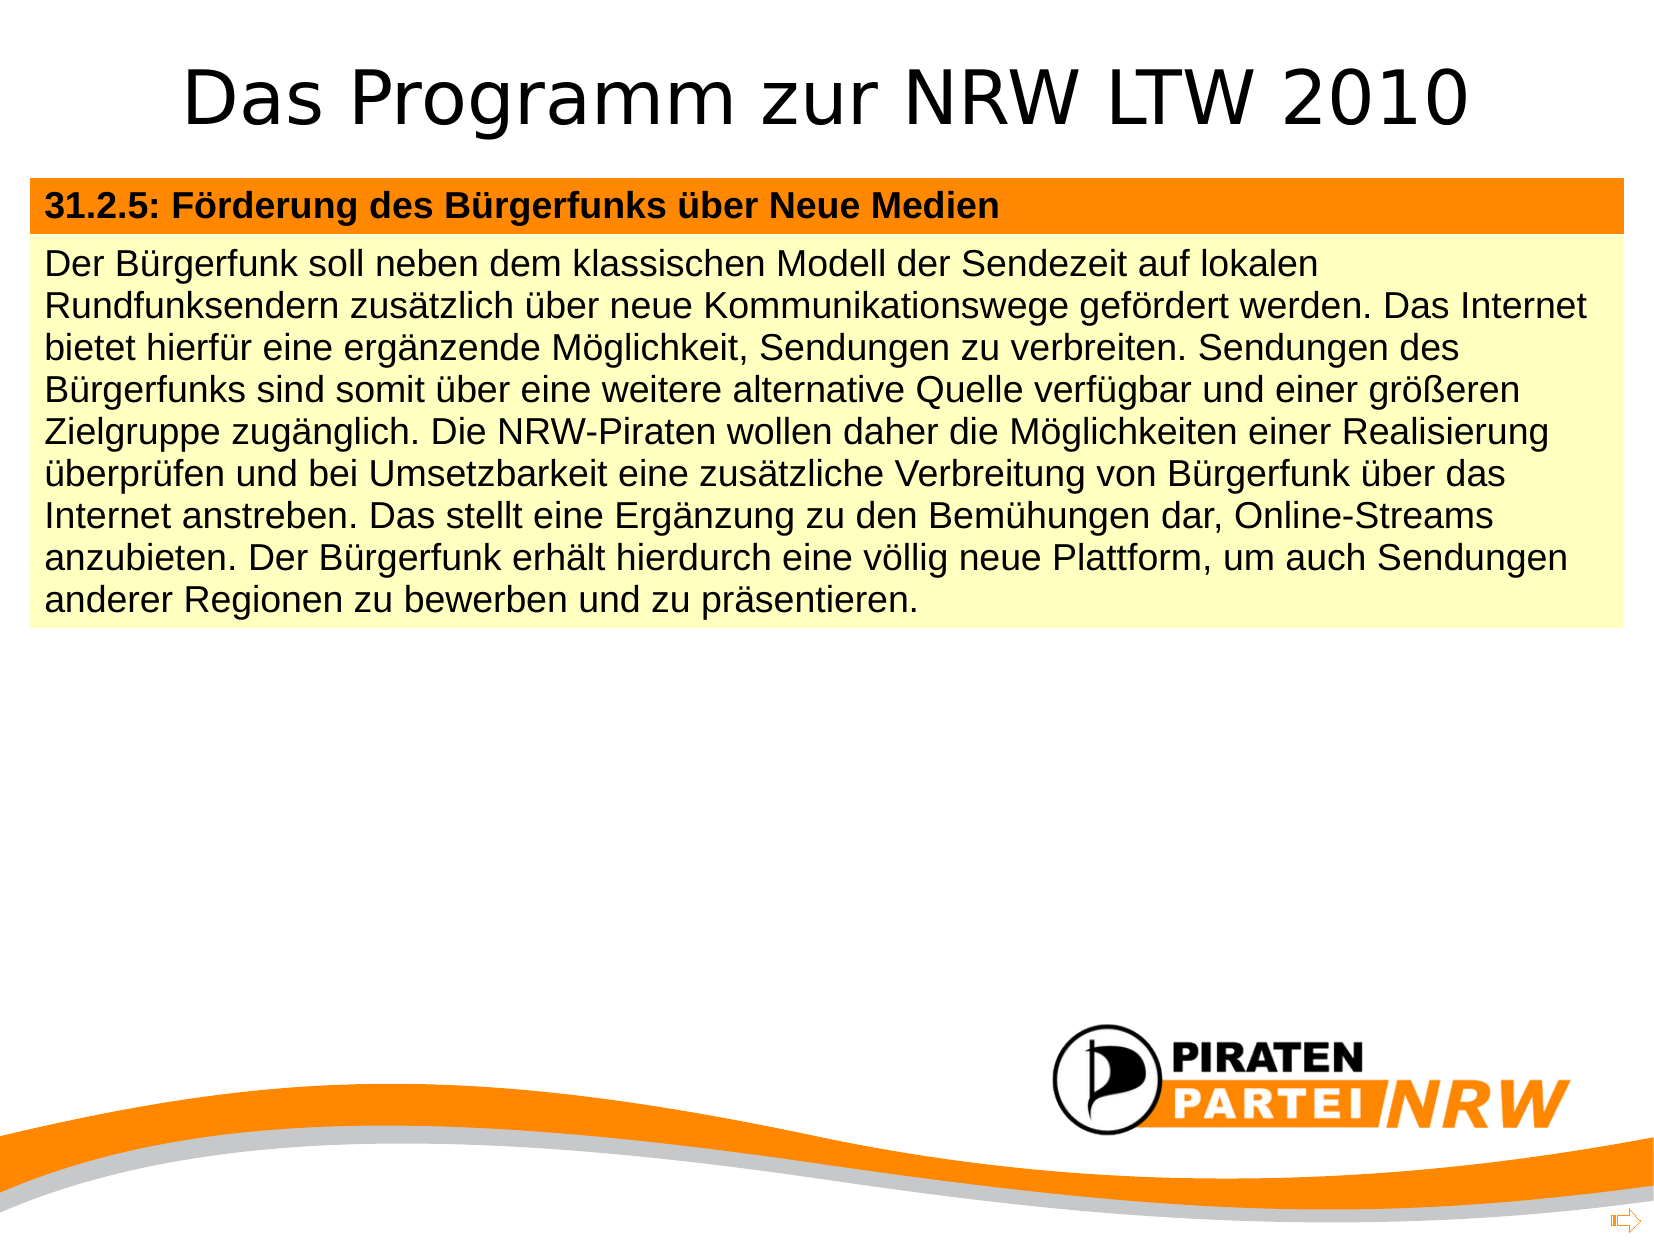

# Das Programm zur NRW LTW 2010
| 31.2.5: Förderung des Bürgerfunks über Neue Medien |
| --- |
| Der Bürgerfunk soll neben dem klassischen Modell der Sendezeit auf lokalen Rundfunksendern zusätzlich über neue Kommunikationswege gefördert werden. Das Internet bietet hierfür eine ergänzende Möglichkeit, Sendungen zu verbreiten. Sendungen des Bürgerfunks sind somit über eine weitere alternative Quelle verfügbar und einer größeren Zielgruppe zugänglich. Die NRW-Piraten wollen daher die Möglichkeiten einer Realisierung überprüfen und bei Umsetzbarkeit eine zusätzliche Verbreitung von Bürgerfunk über das Internet anstreben. Das stellt eine Ergänzung zu den Bemühungen dar, Online-Streams anzubieten. Der Bürgerfunk erhält hierdurch eine völlig neue Plattform, um auch Sendungen anderer Regionen zu bewerben und zu präsentieren. |